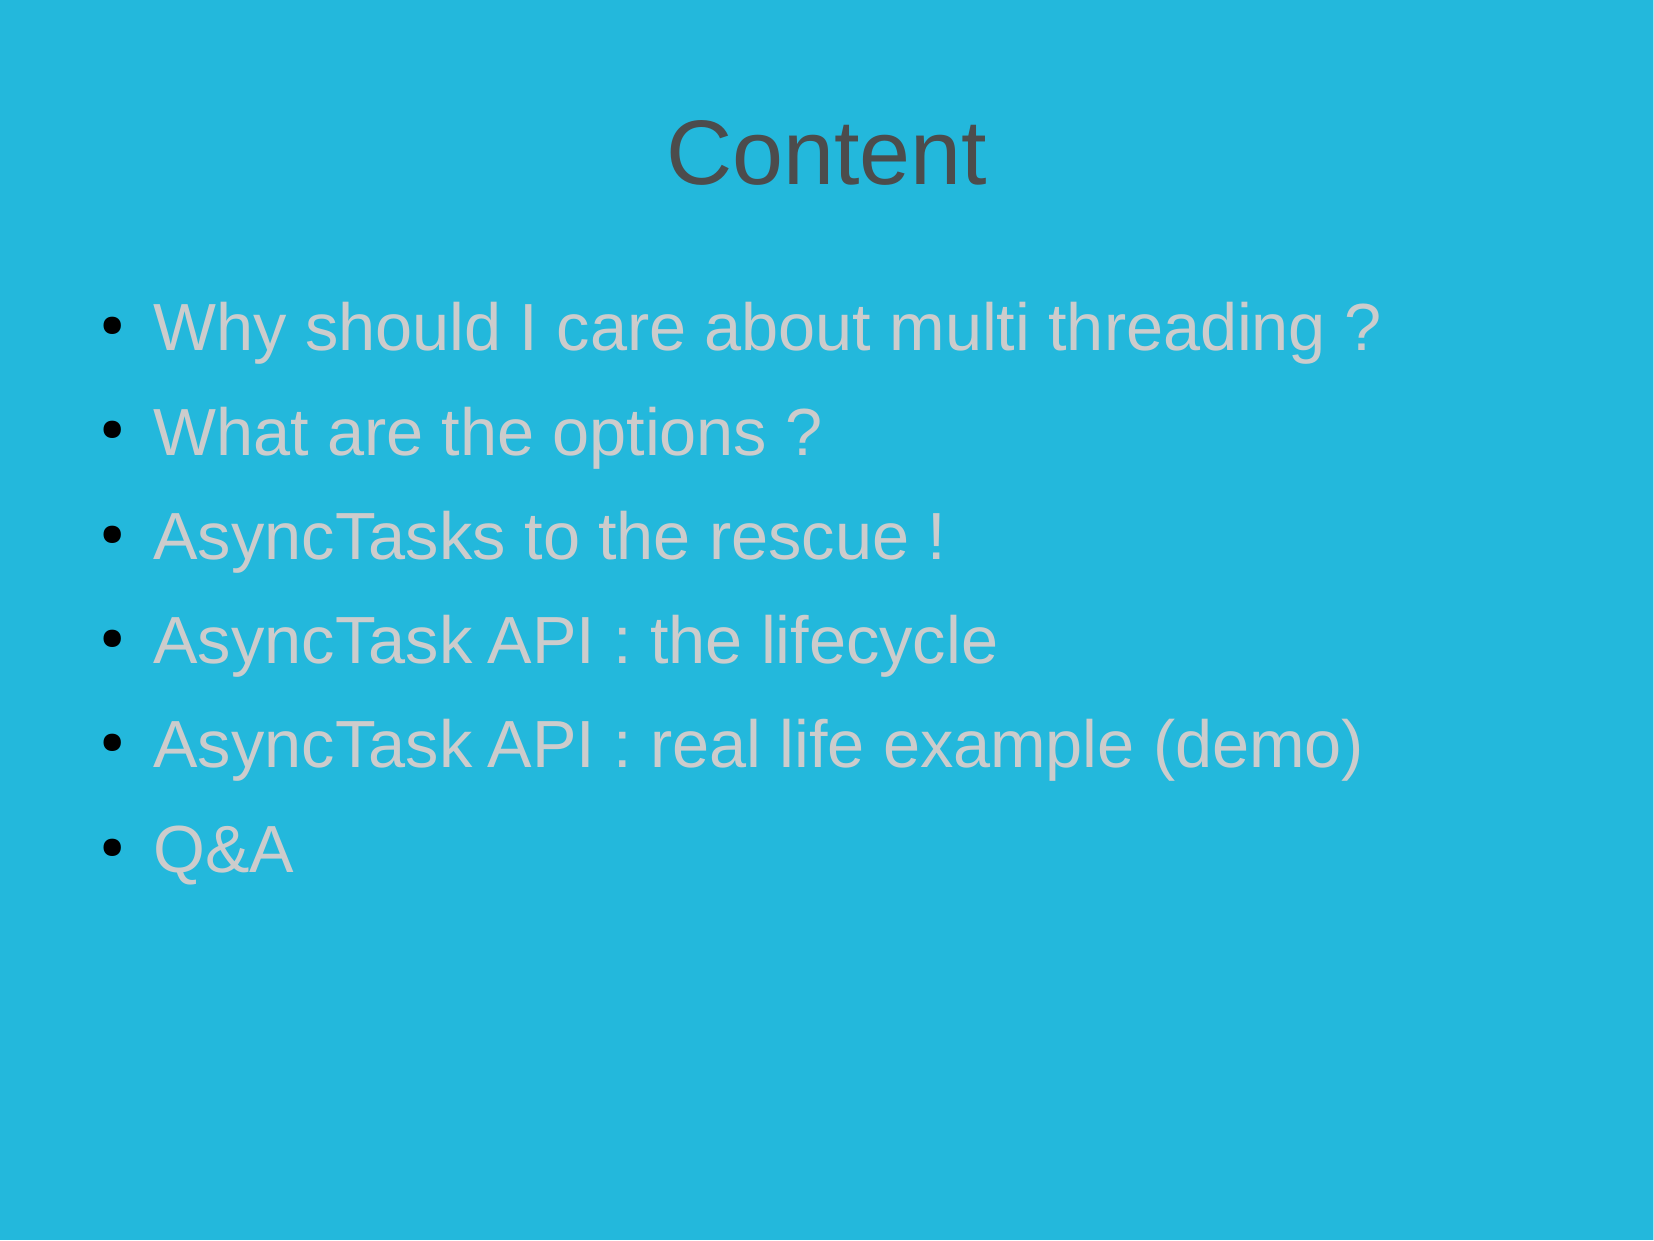

# Content
Why should I care about multi threading ?
What are the options ?
AsyncTasks to the rescue !
AsyncTask API : the lifecycle
AsyncTask API : real life example (demo)
Q&A